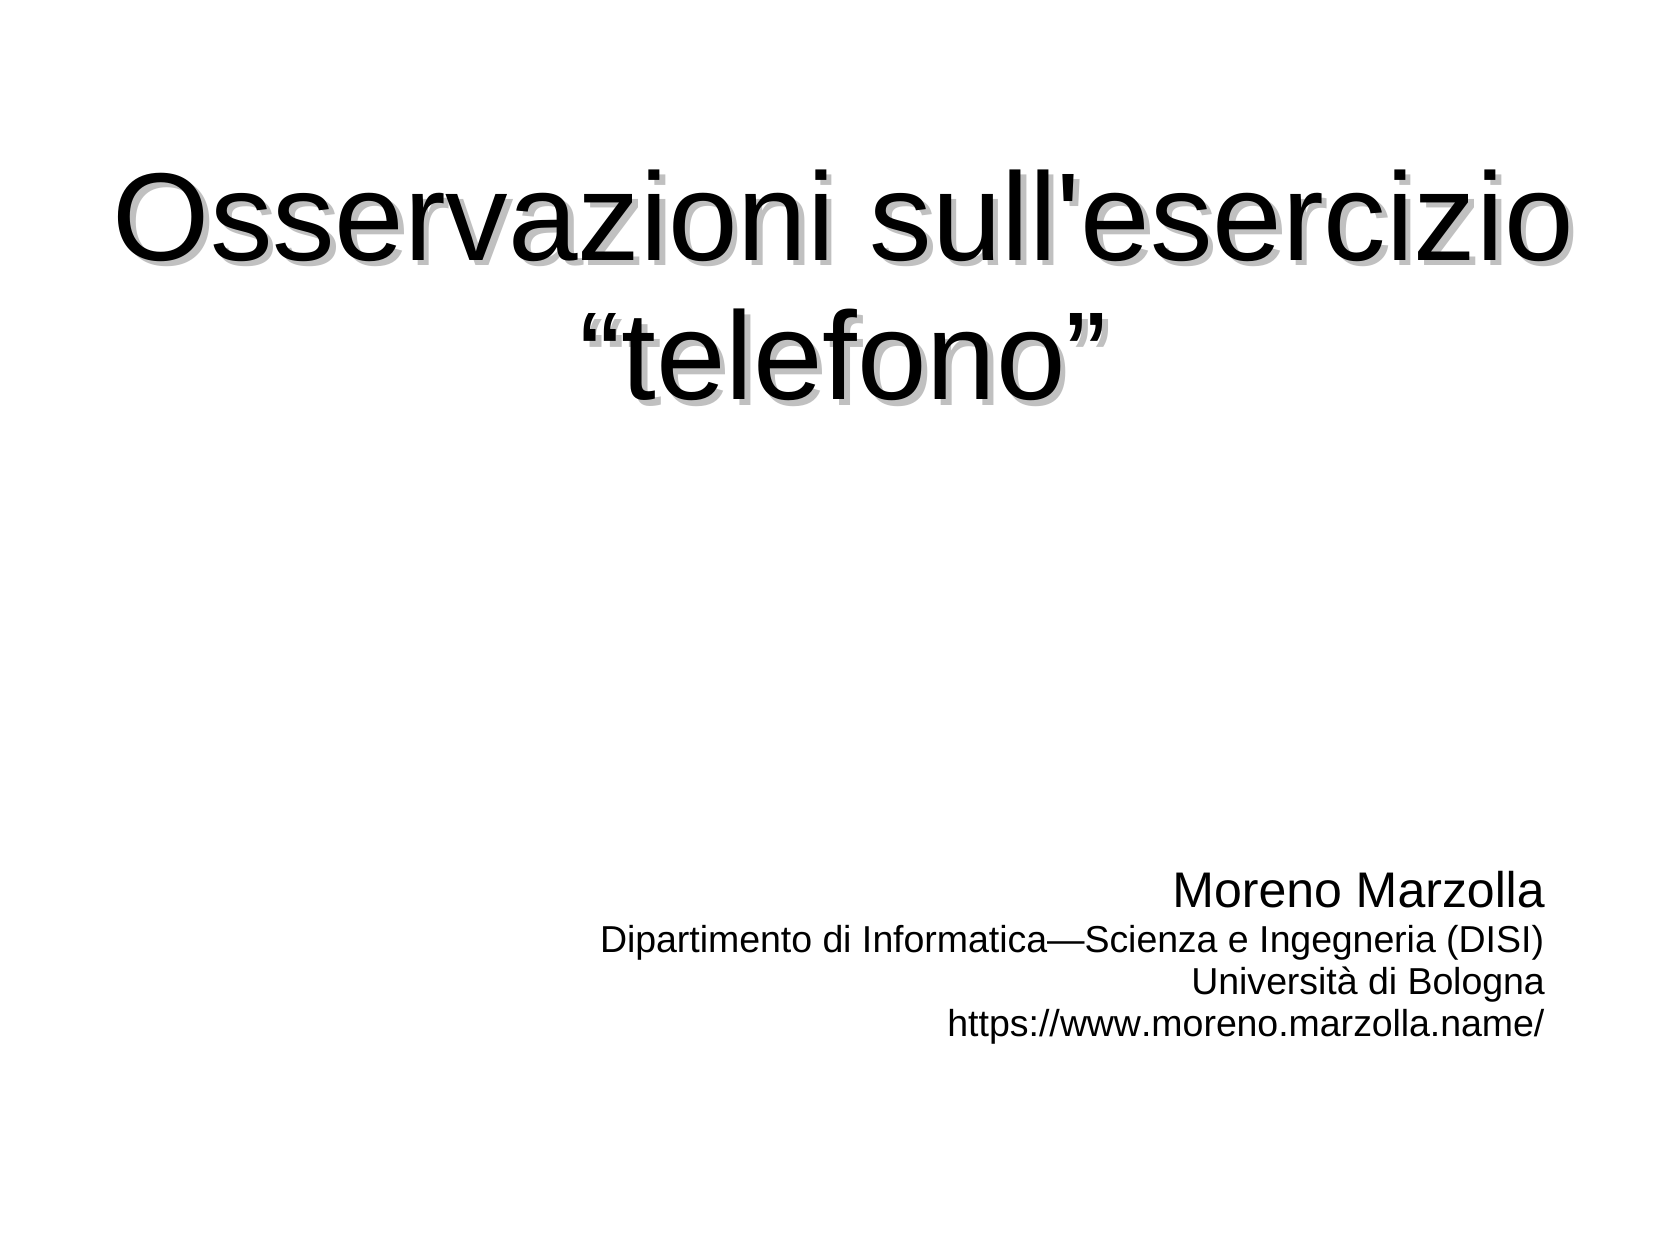

Osservazioni sull'esercizio
“telefono”
Moreno Marzolla
Dipartimento di Informatica—Scienza e Ingegneria (DISI)
Università di Bologna
https://www.moreno.marzolla.name/